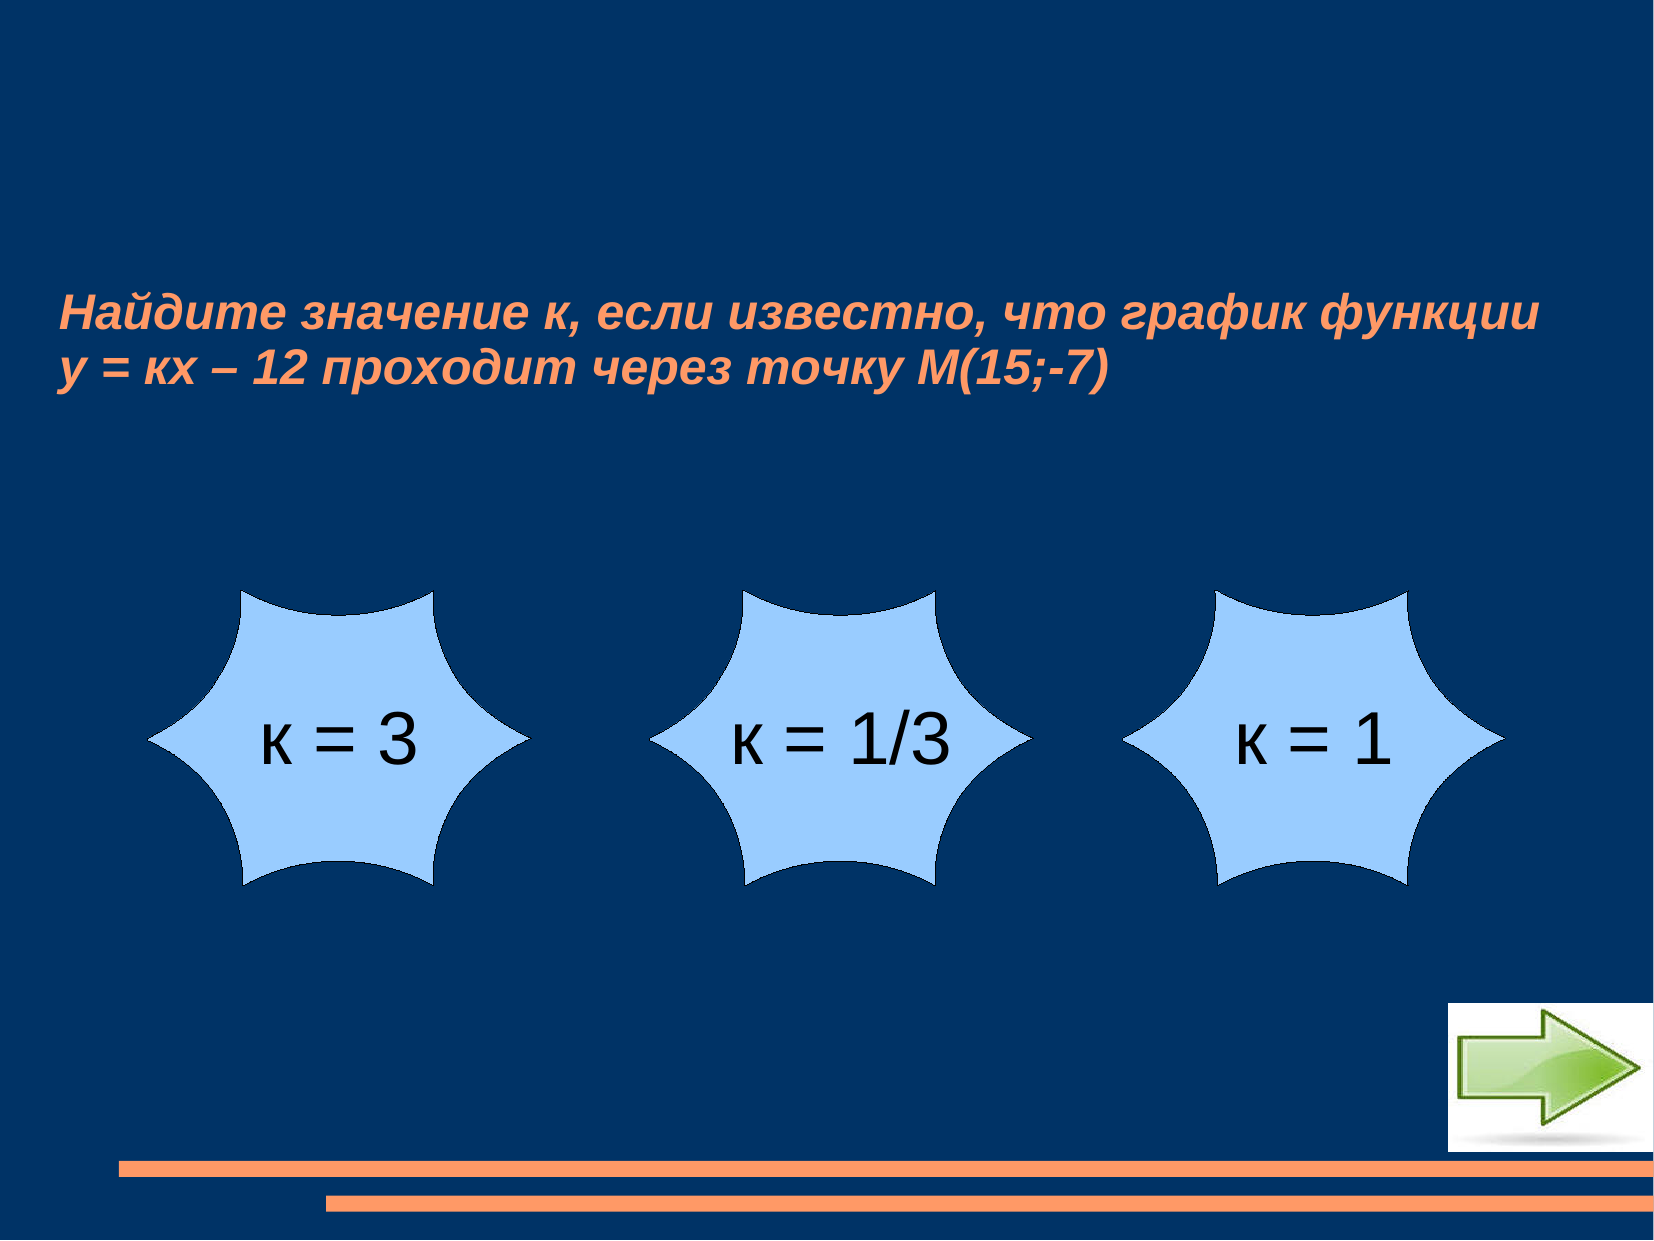

# Найдите значение к, если известно, что график функции у = кх – 12 проходит через точку М(15;-7)
к = 3
к = 1/3
к = 1